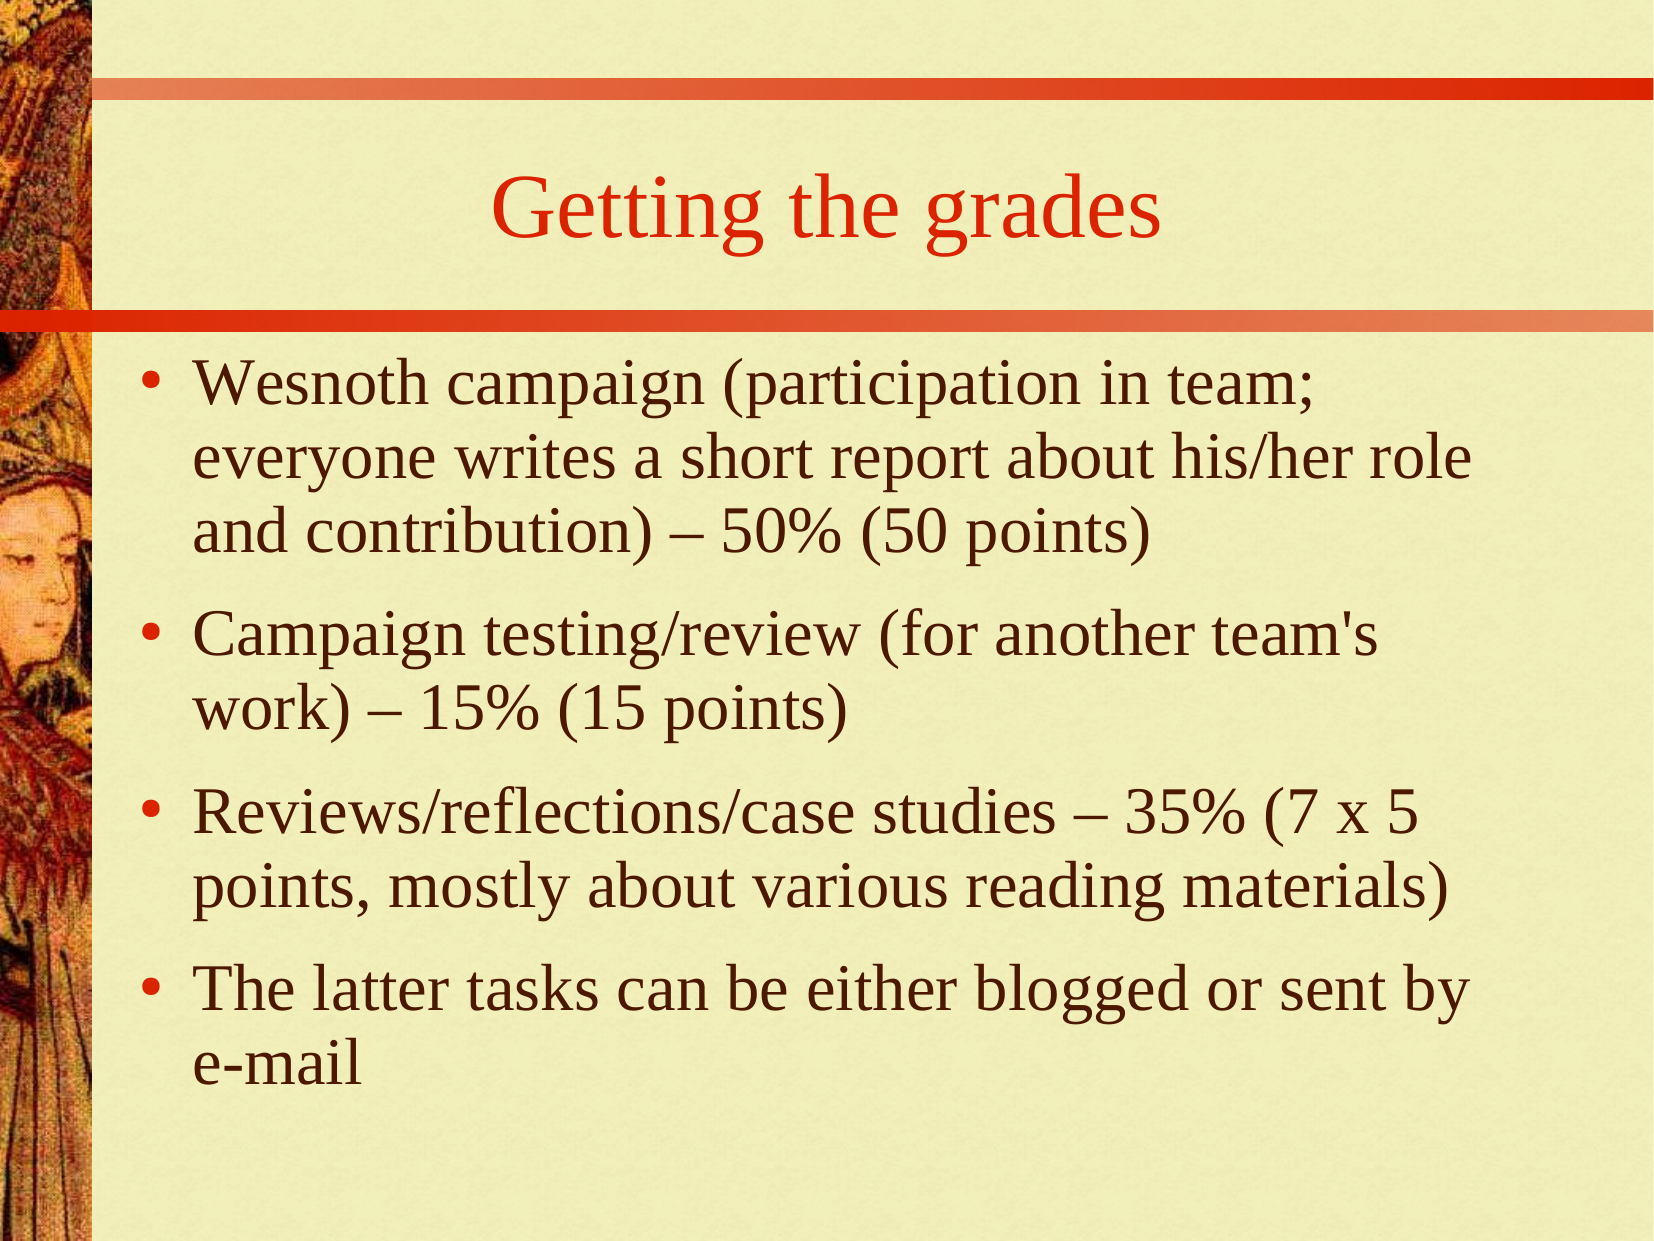

# Getting the grades
Wesnoth campaign (participation in team; everyone writes a short report about his/her role and contribution) – 50% (50 points)
Campaign testing/review (for another team's work) – 15% (15 points)
Reviews/reflections/case studies – 35% (7 x 5 points, mostly about various reading materials)
The latter tasks can be either blogged or sent by e-mail